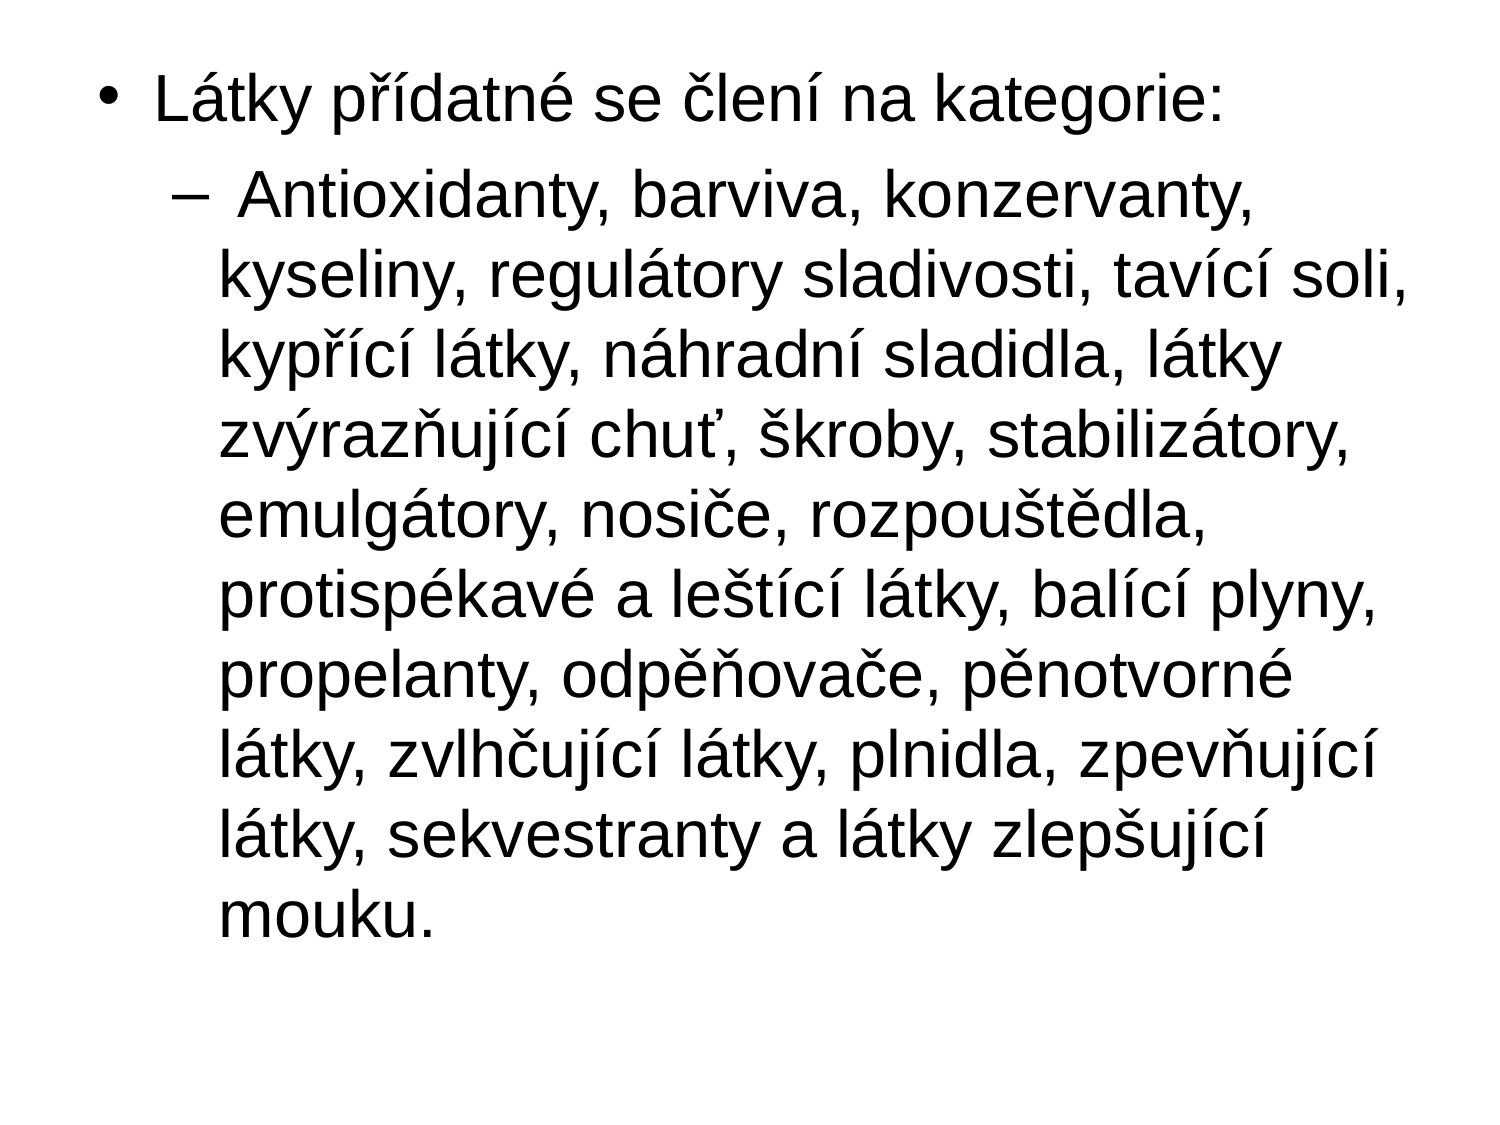

# Látky přídatné se člení na kategorie:
 Antioxidanty, barviva, konzervanty, kyseliny, regulátory sladivosti, tavící soli, kypřící látky, náhradní sladidla, látky zvýrazňující chuť, škroby, stabilizátory, emulgátory, nosiče, rozpouštědla, protispékavé a leštící látky, balící plyny, propelanty, odpěňovače, pěnotvorné látky, zvlhčující látky, plnidla, zpevňující látky, sekvestranty a látky zlepšující mouku.